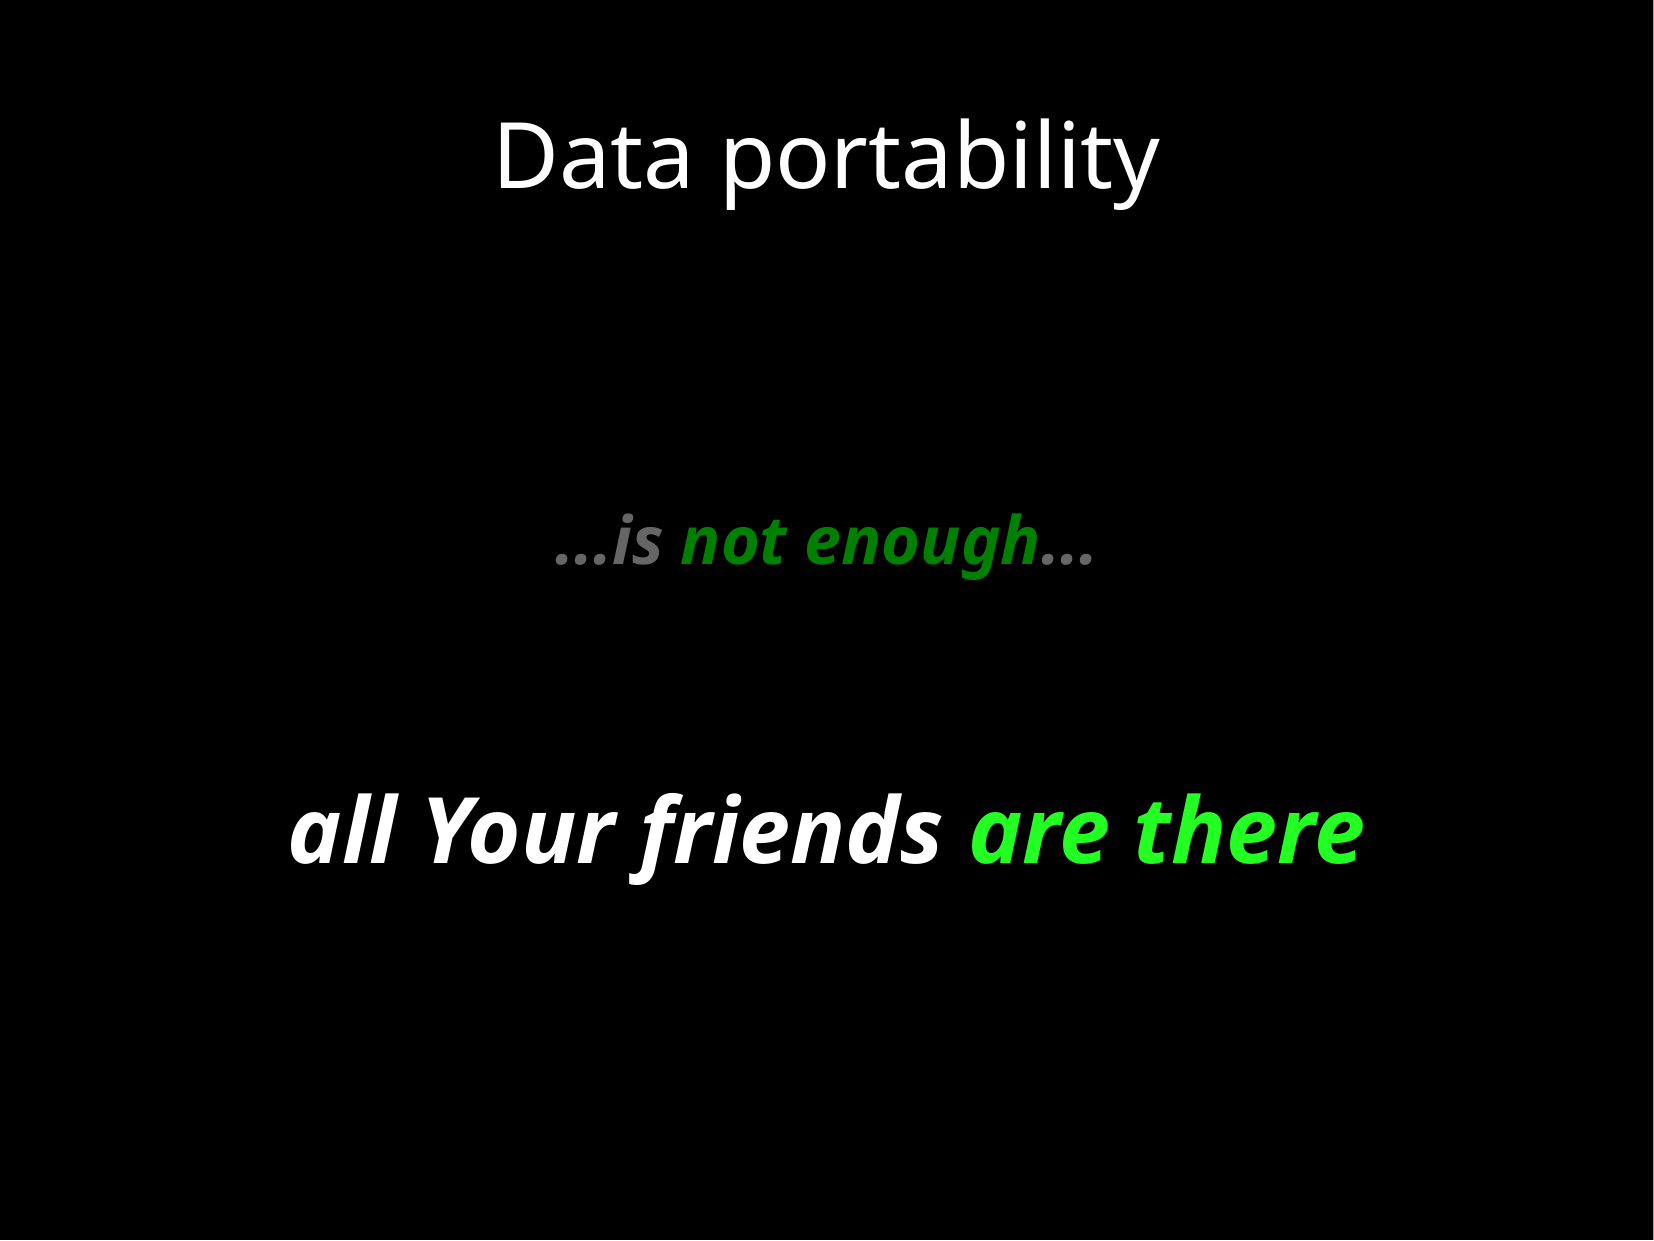

# Data portability
...is not enough...
all Your friends are there